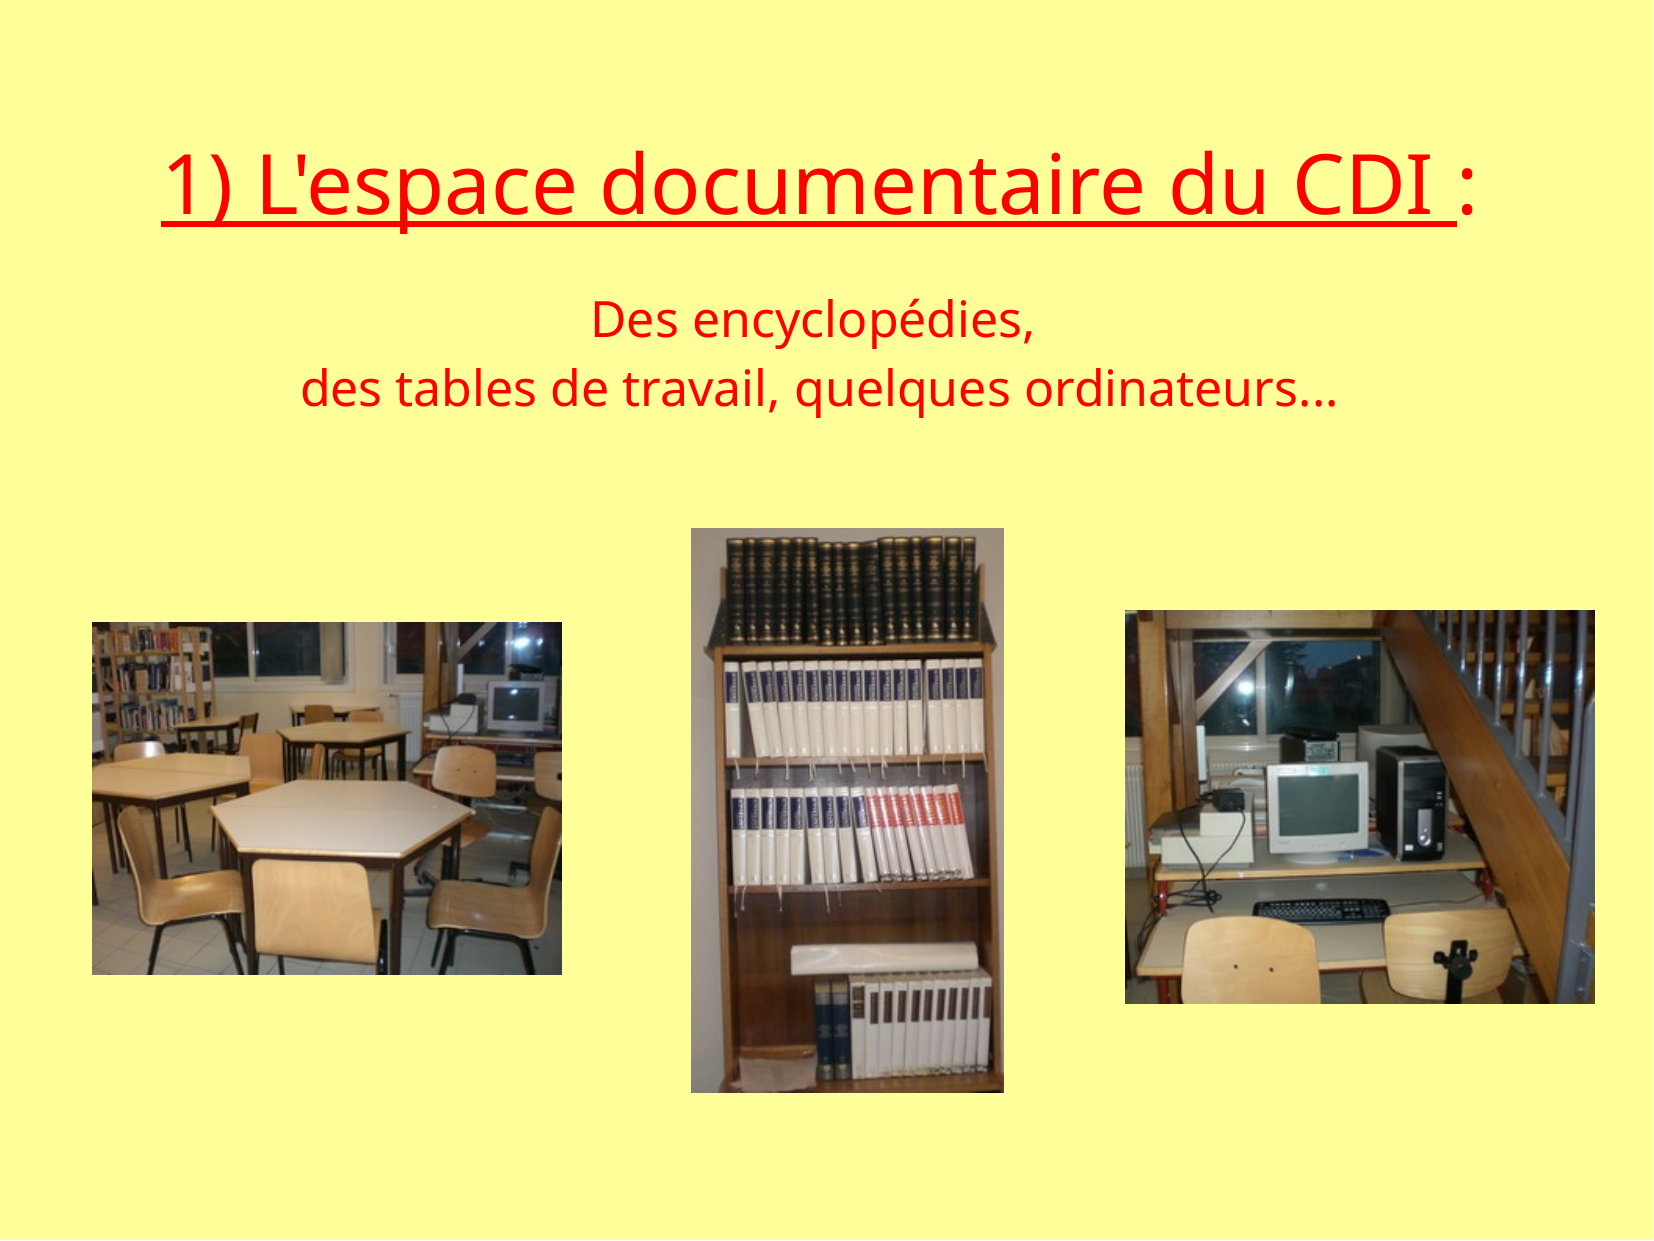

1) L'espace documentaire du CDI :
Des encyclopédies,
des tables de travail, quelques ordinateurs...